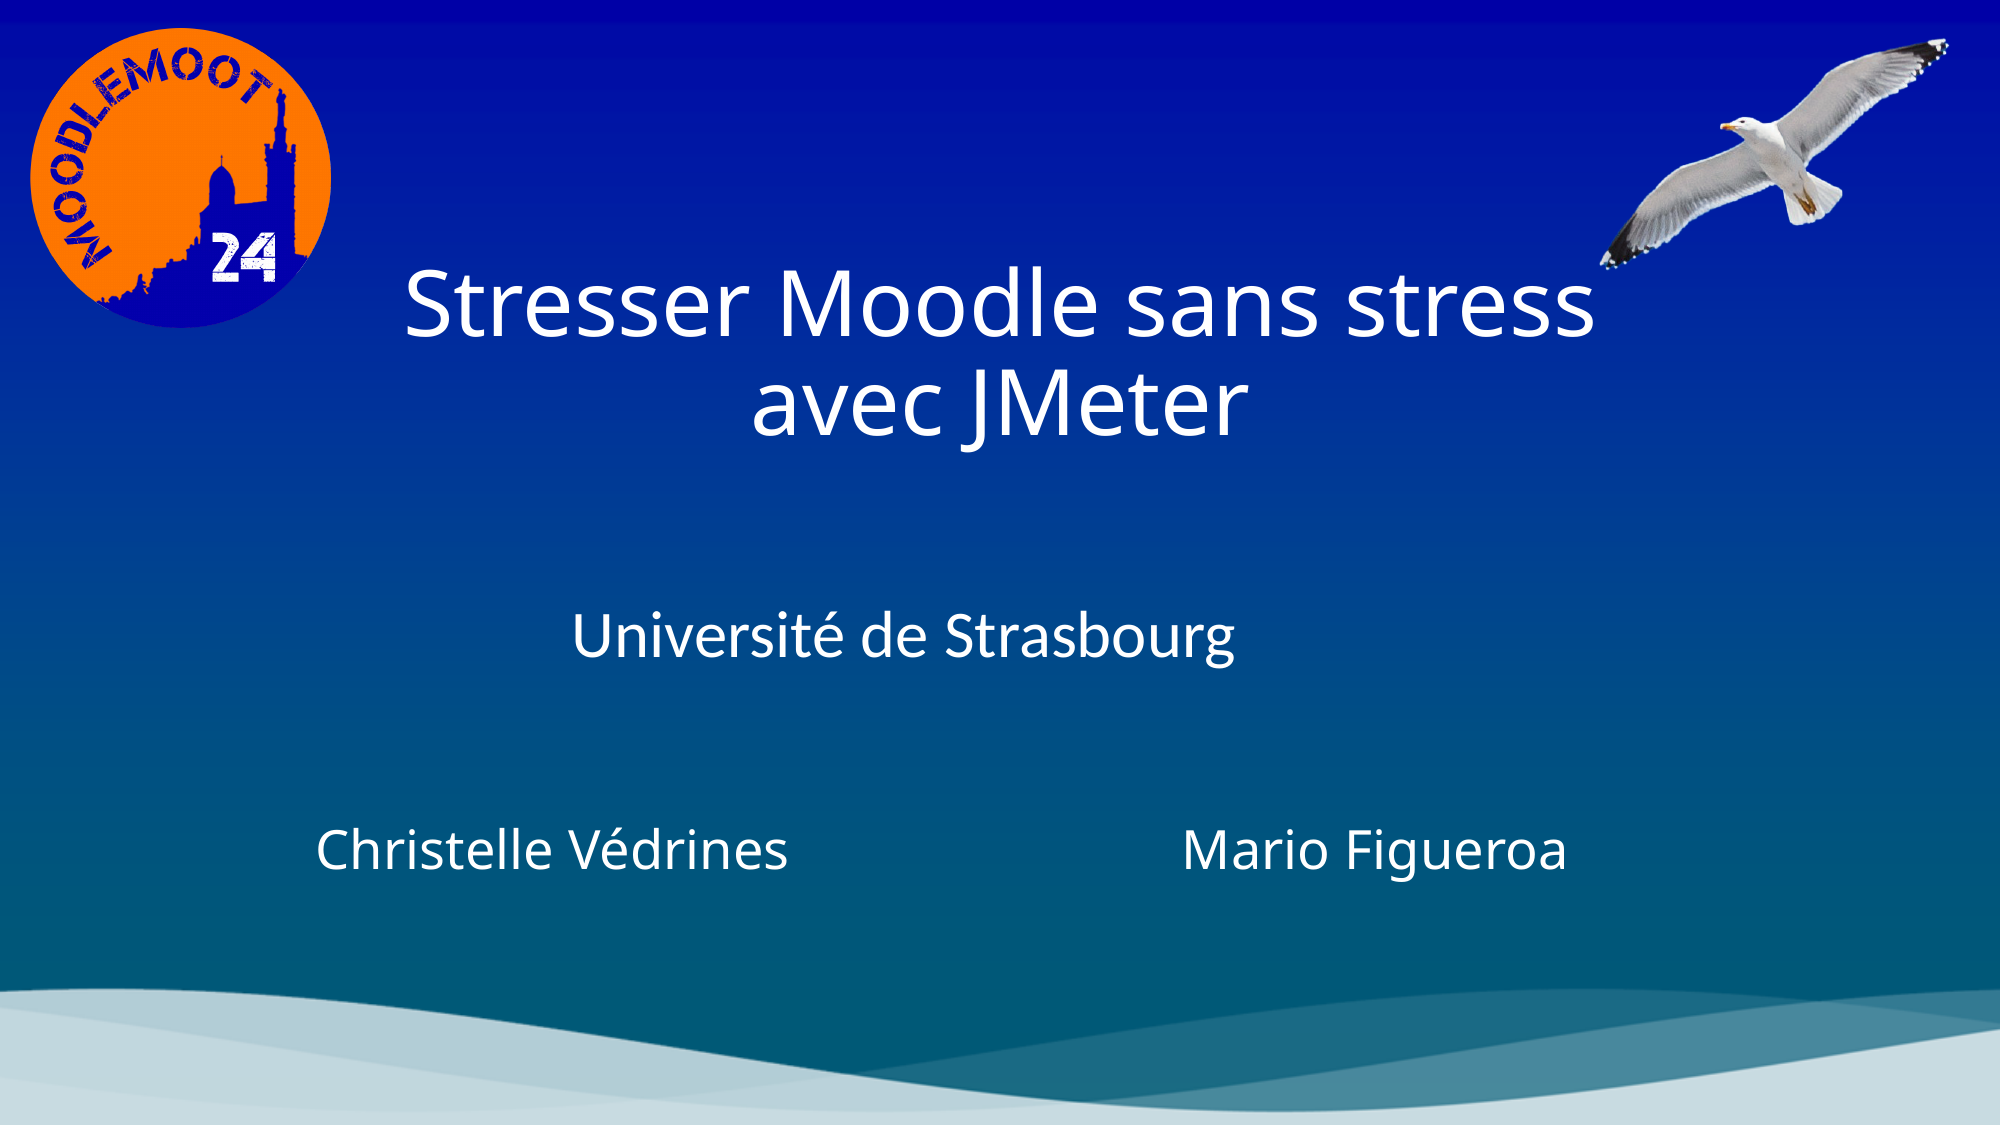

# Stresser Moodle sans stress avec JMeter
 Université de Strasbourg
Christelle Védrines Mario Figueroa